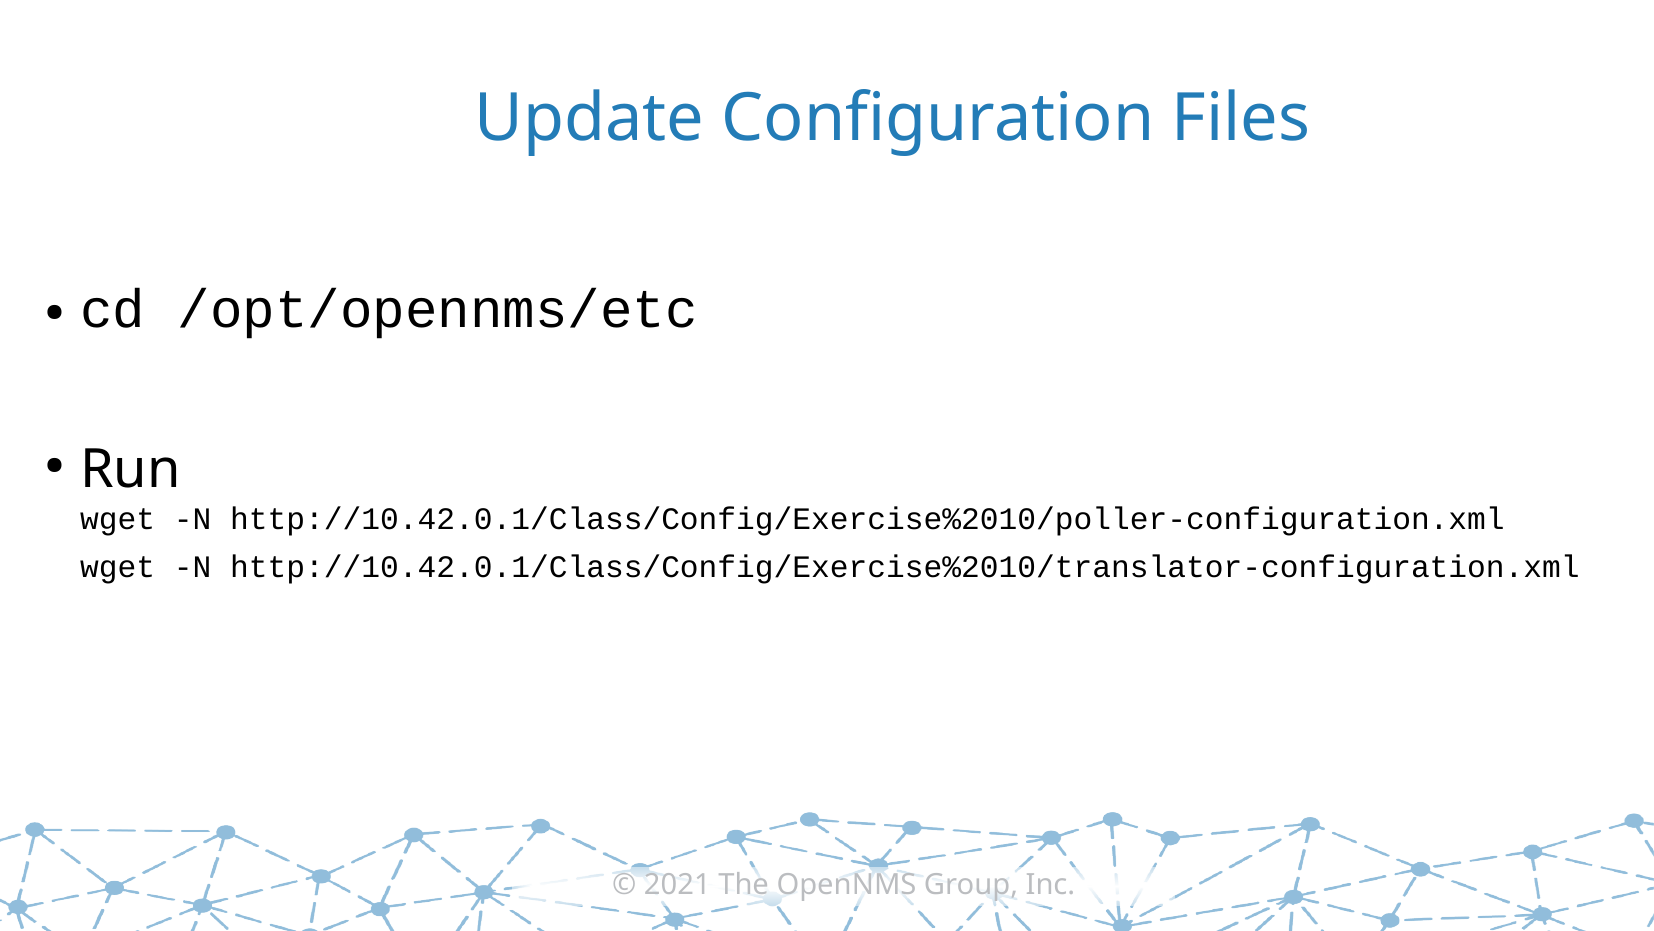

# Update Configuration Files
cd /opt/opennms/etc
Run
wget -N http://10.42.0.1/Class/Config/Exercise%2010/poller-configuration.xml
wget -N http://10.42.0.1/Class/Config/Exercise%2010/translator-configuration.xml